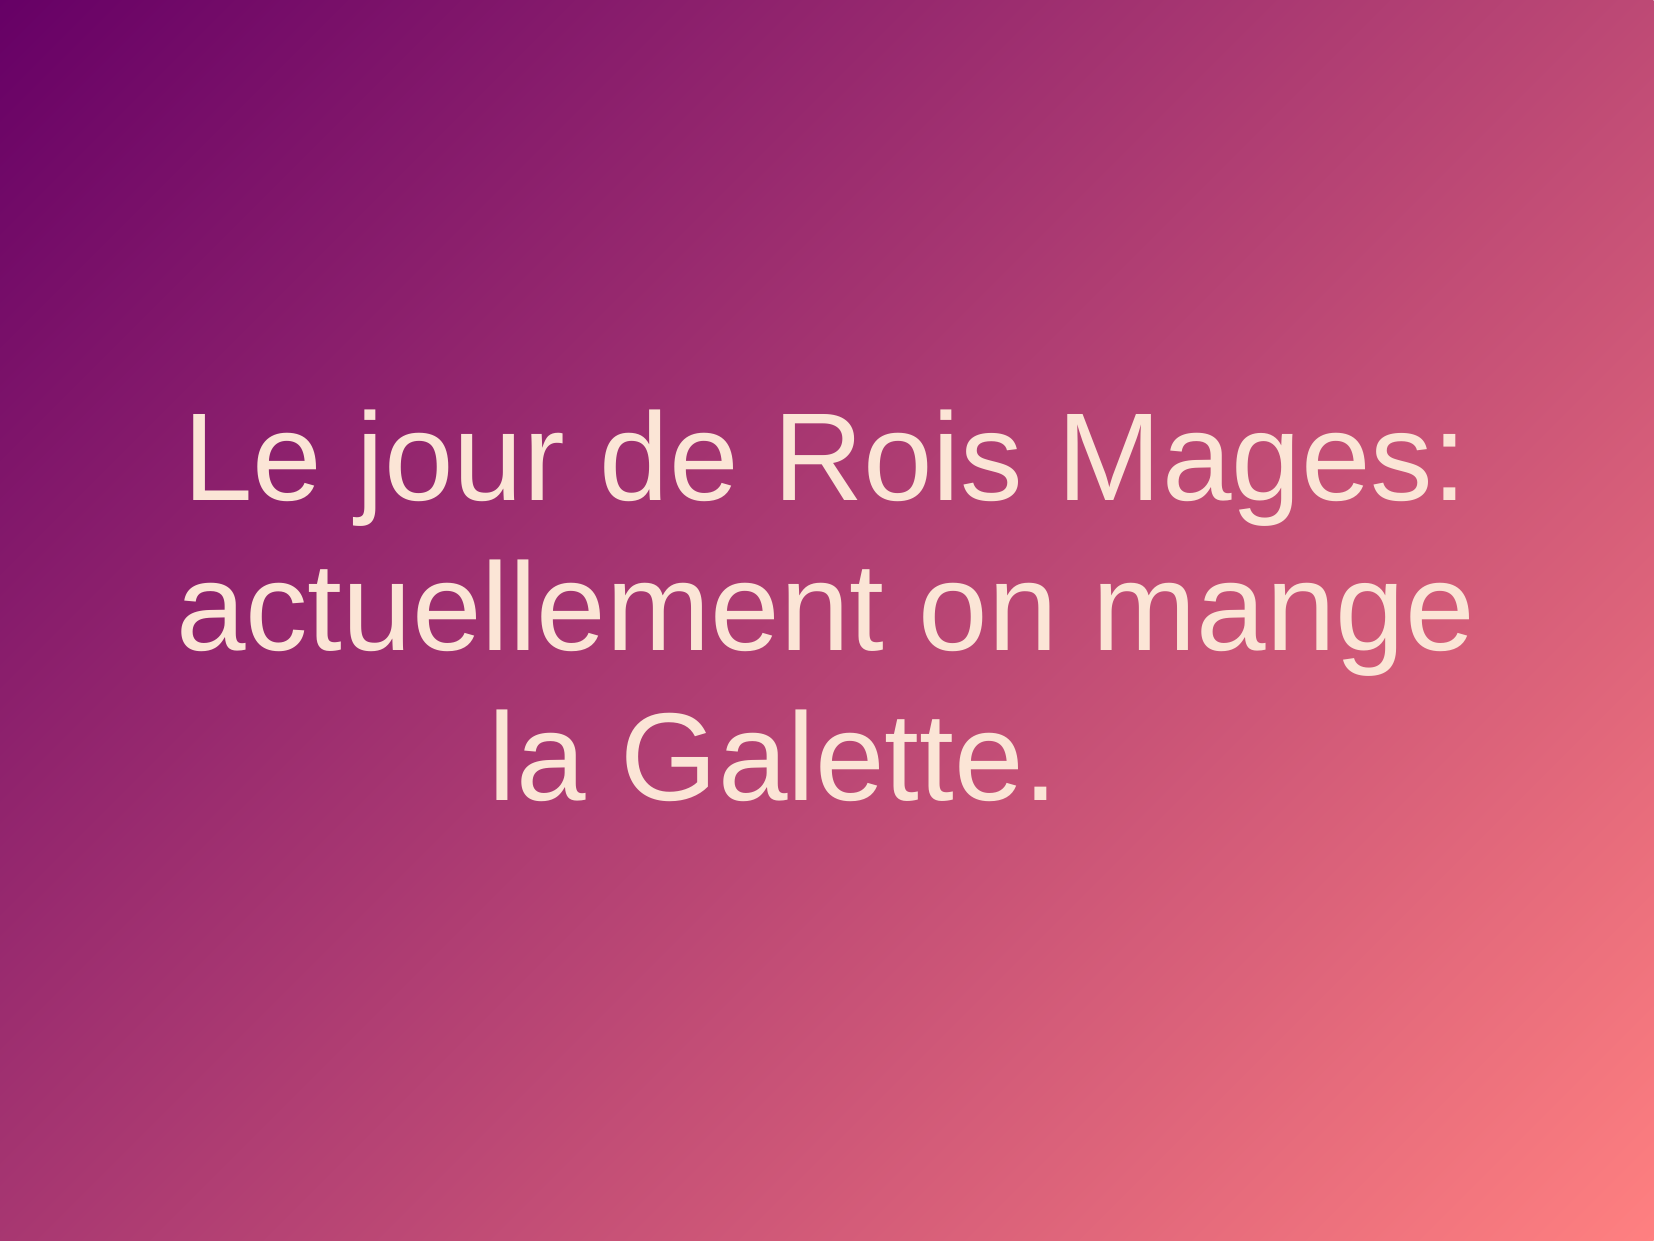

# Le jour de Rois Mages: actuellement on mange la Galette.